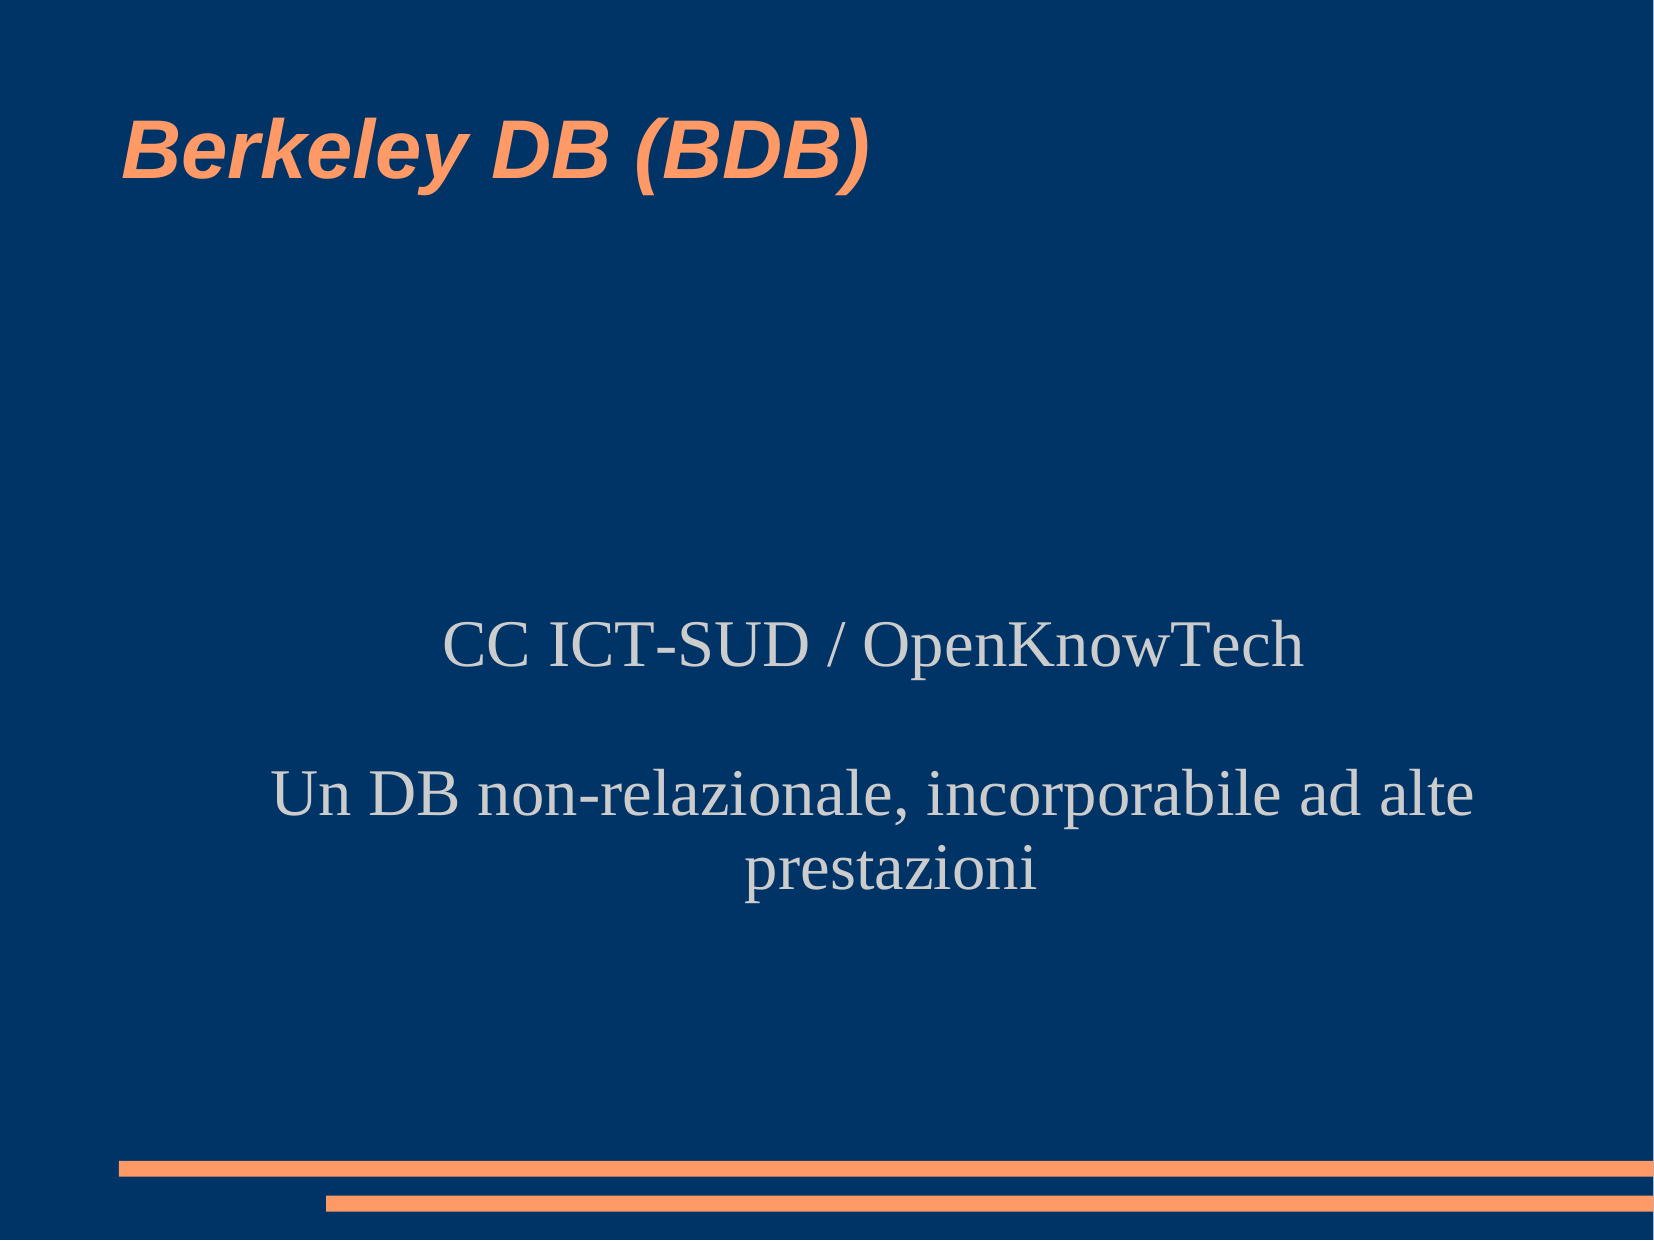

# Berkeley DB (BDB)
CC ICT-SUD / OpenKnowTech
Un DB non-relazionale, incorporabile ad alte prestazioni